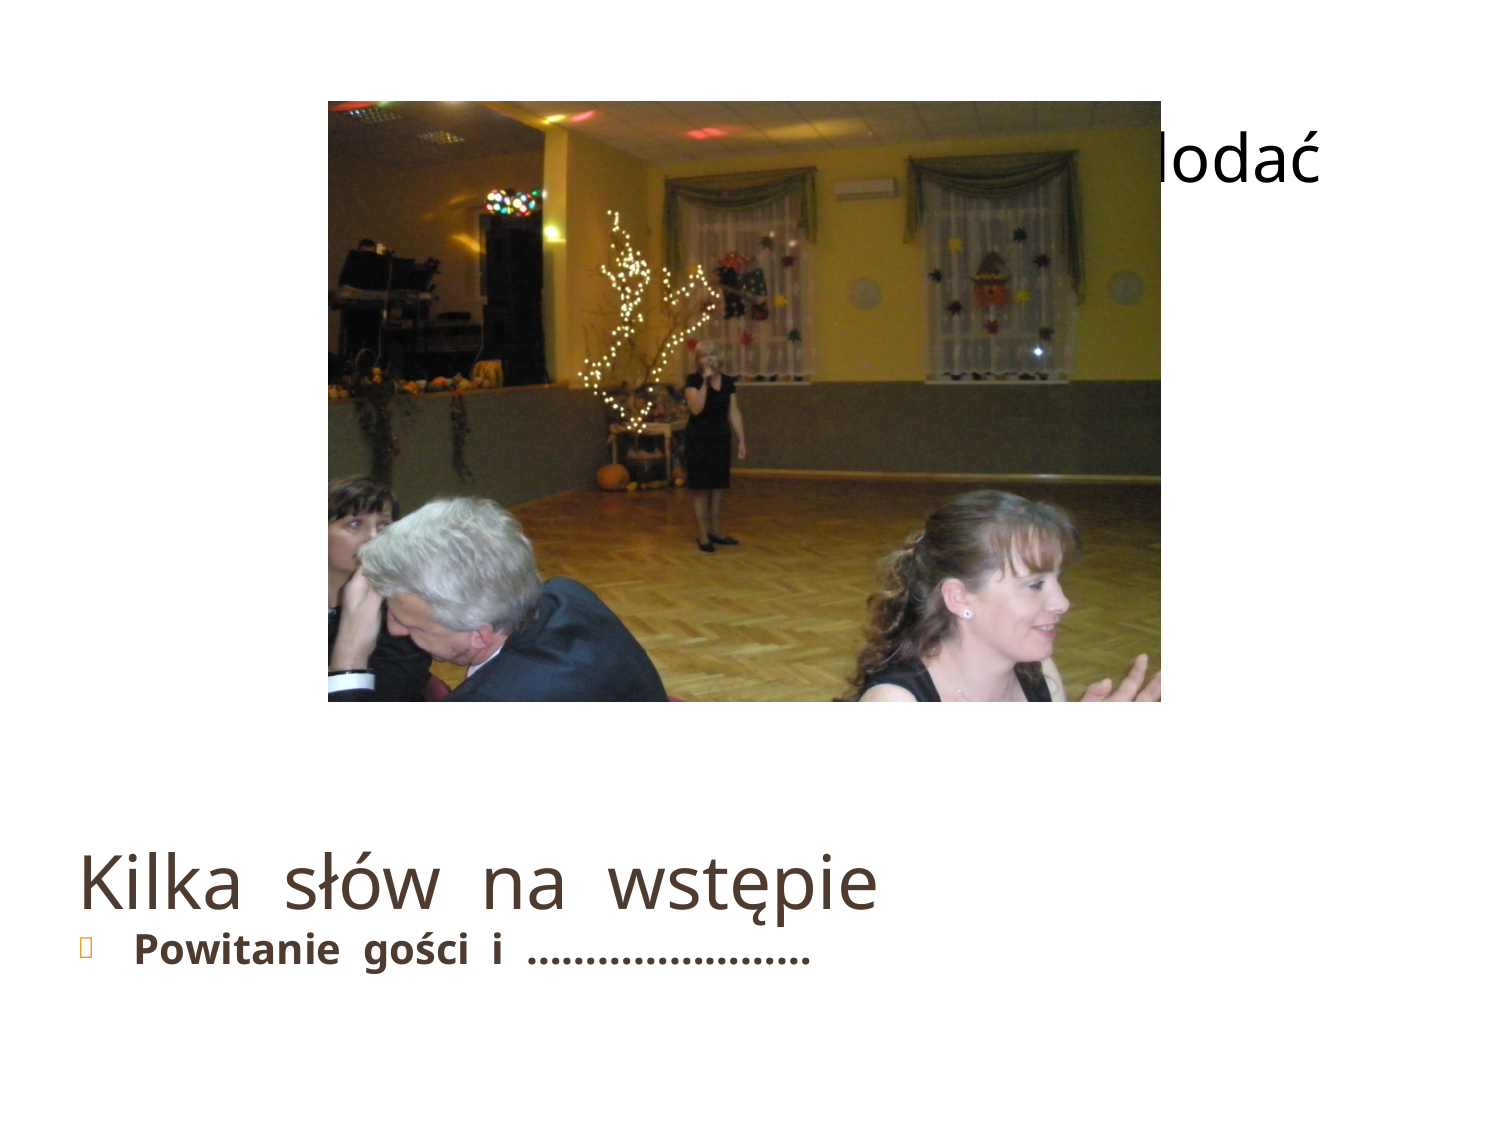

# Kilka słów na wstępie
Powitanie gości i ……………………